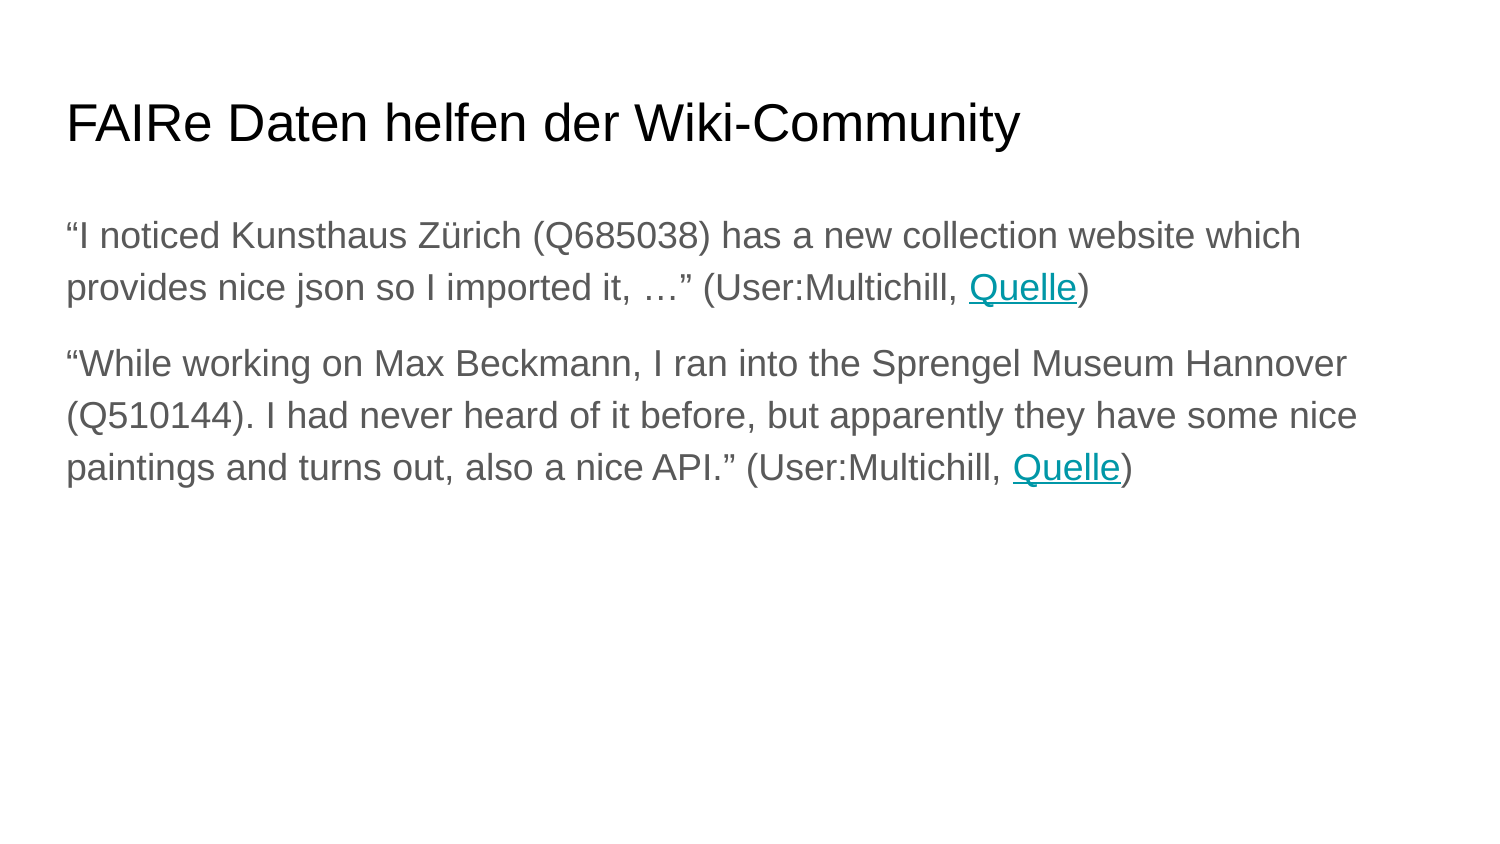

# FAIRe Daten helfen der Wiki-Community
“I noticed Kunsthaus Zürich (Q685038) has a new collection website which provides nice json so I imported it, …” (User:Multichill, Quelle)
“While working on Max Beckmann, I ran into the Sprengel Museum Hannover (Q510144). I had never heard of it before, but apparently they have some nice paintings and turns out, also a nice API.” (User:Multichill, Quelle)